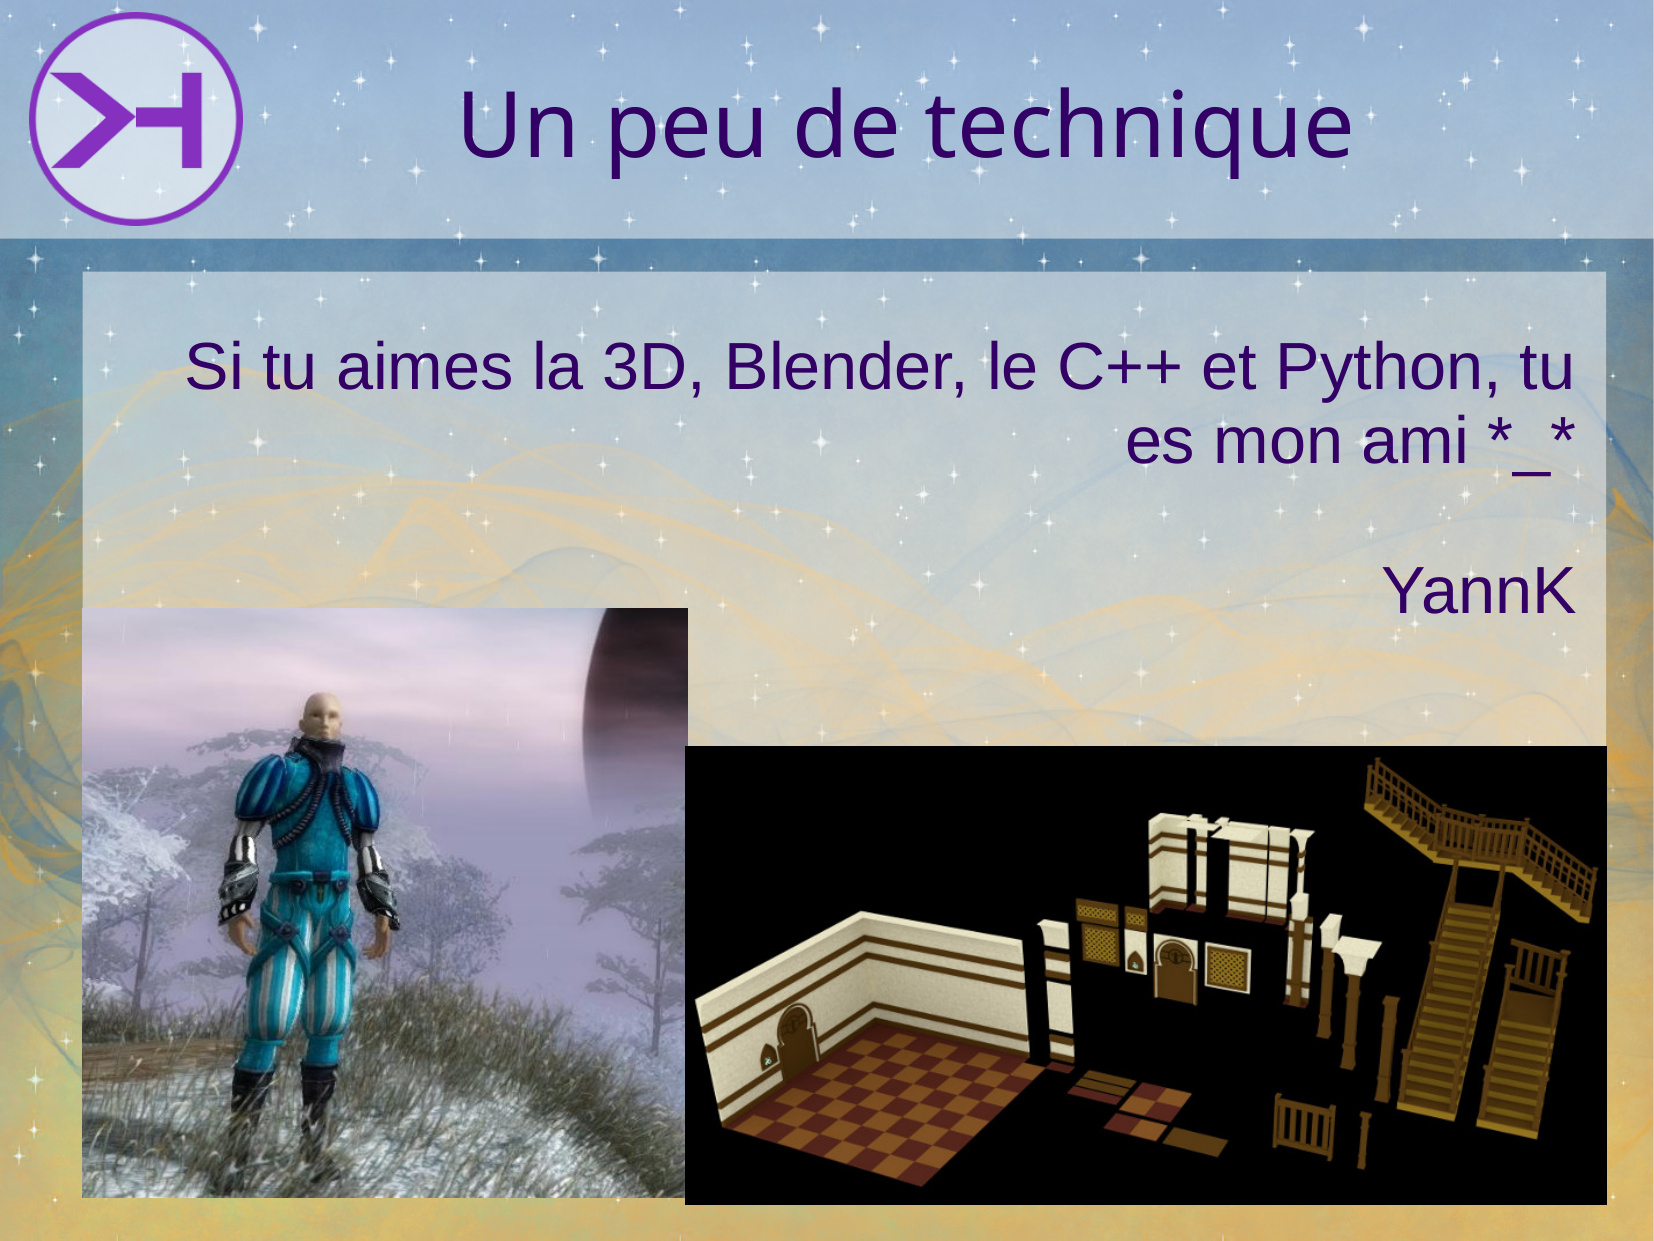

# Un peu de technique
Si tu aimes la 3D, Blender, le C++ et Python, tu es mon ami *_*
YannK